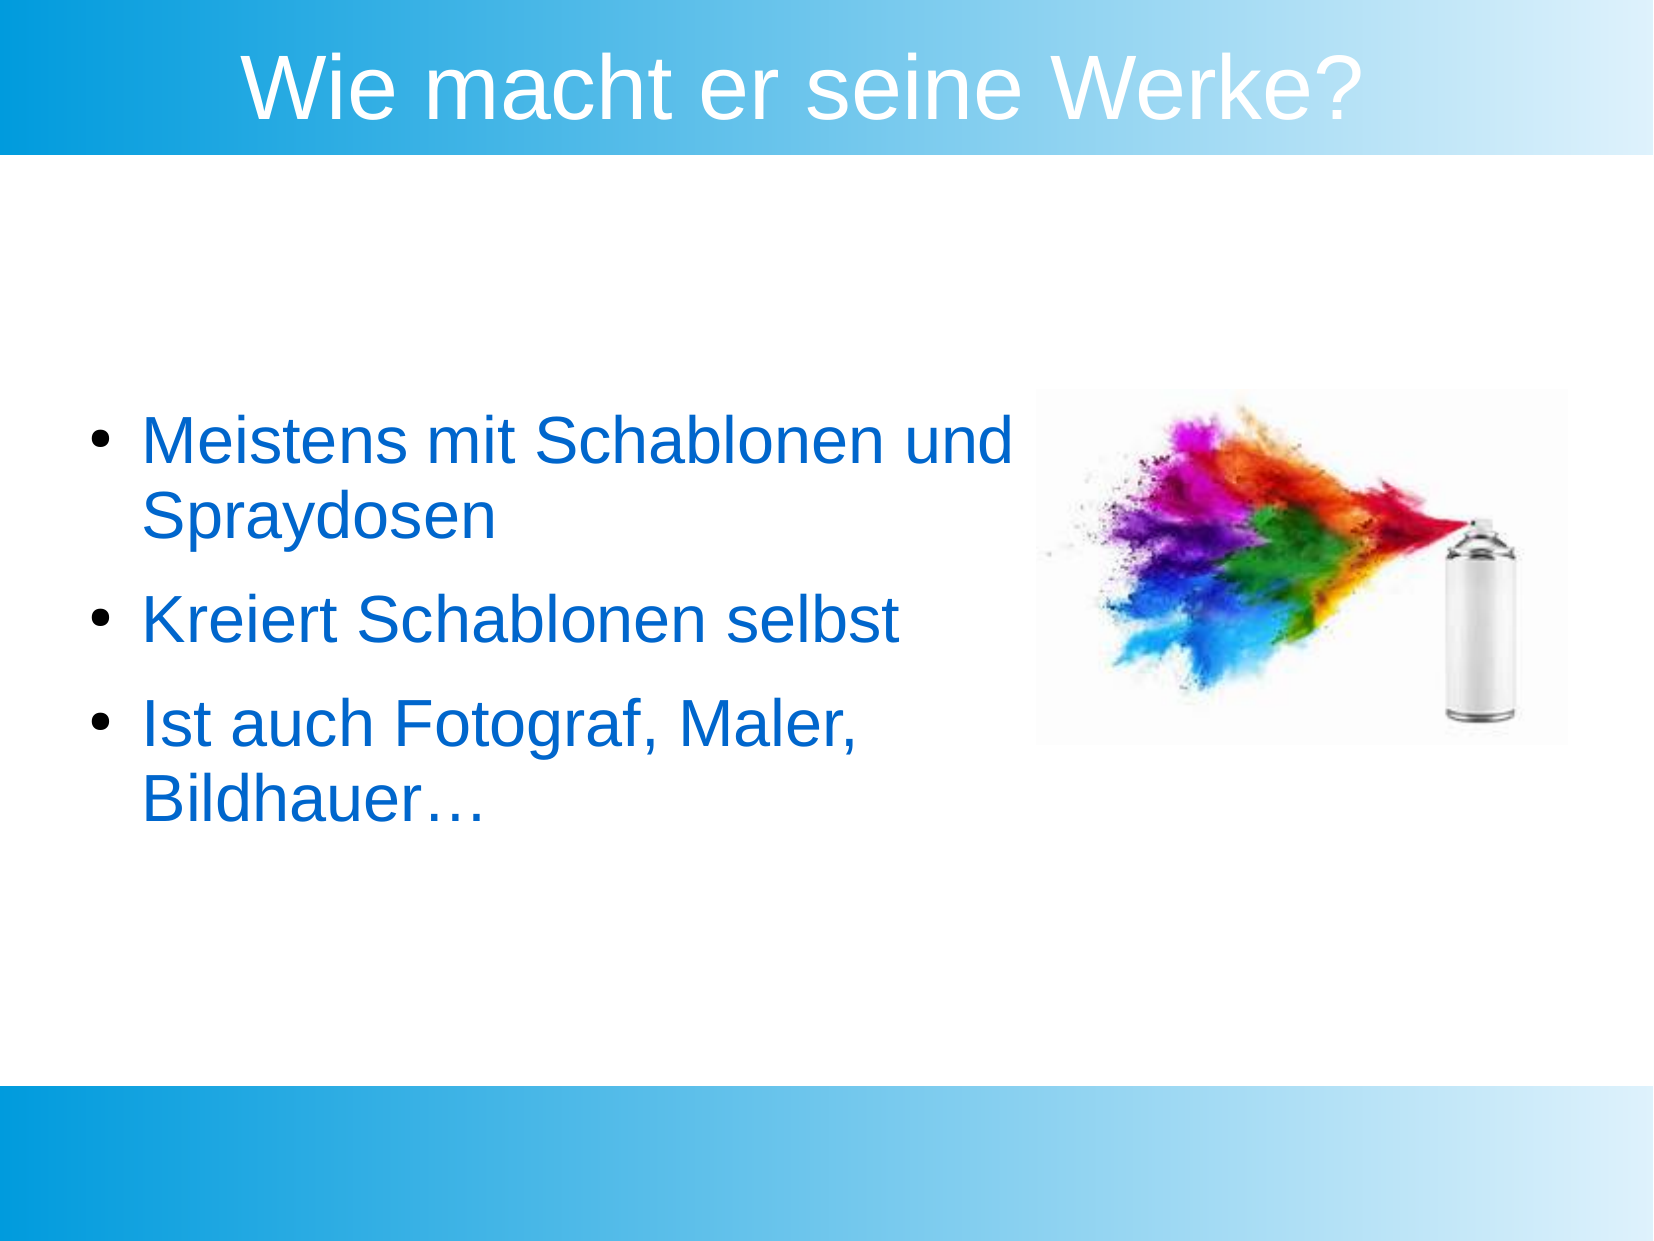

# Wie macht er seine Werke?
Meistens mit Schablonen und Spraydosen
Kreiert Schablonen selbst
Ist auch Fotograf, Maler, Bildhauer…